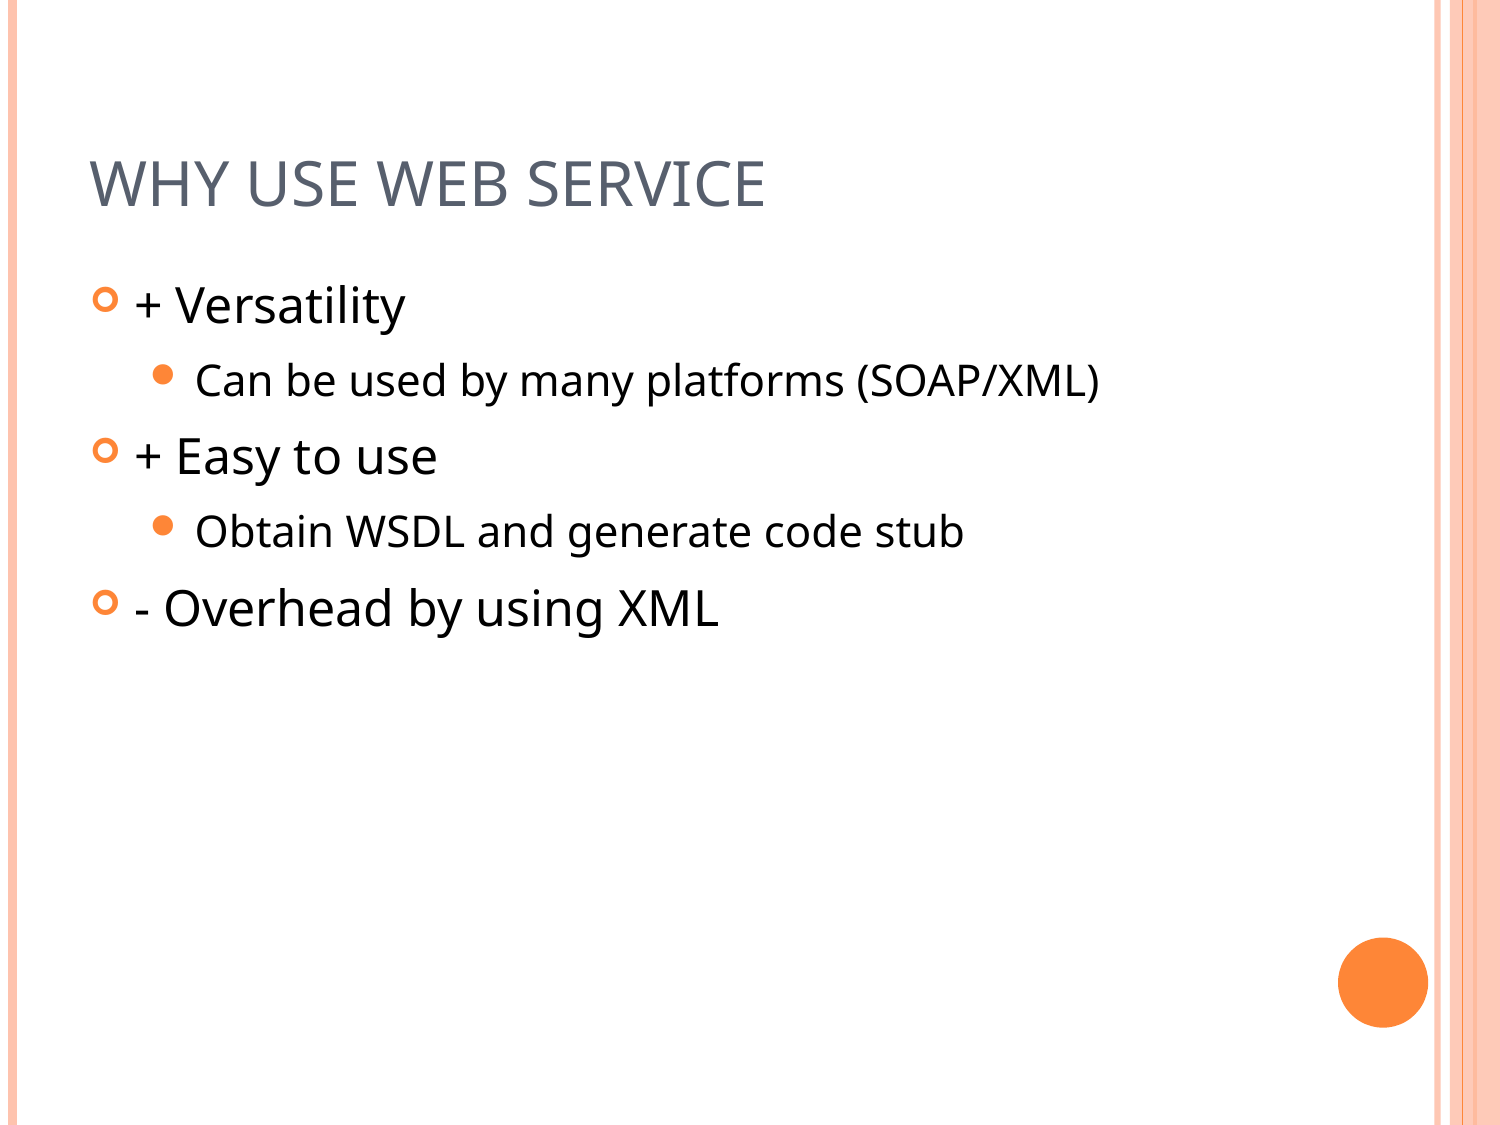

# WHY USE WEB SERVICE
+ Versatility
Can be used by many platforms (SOAP/XML)
+ Easy to use
Obtain WSDL and generate code stub
- Overhead by using XML